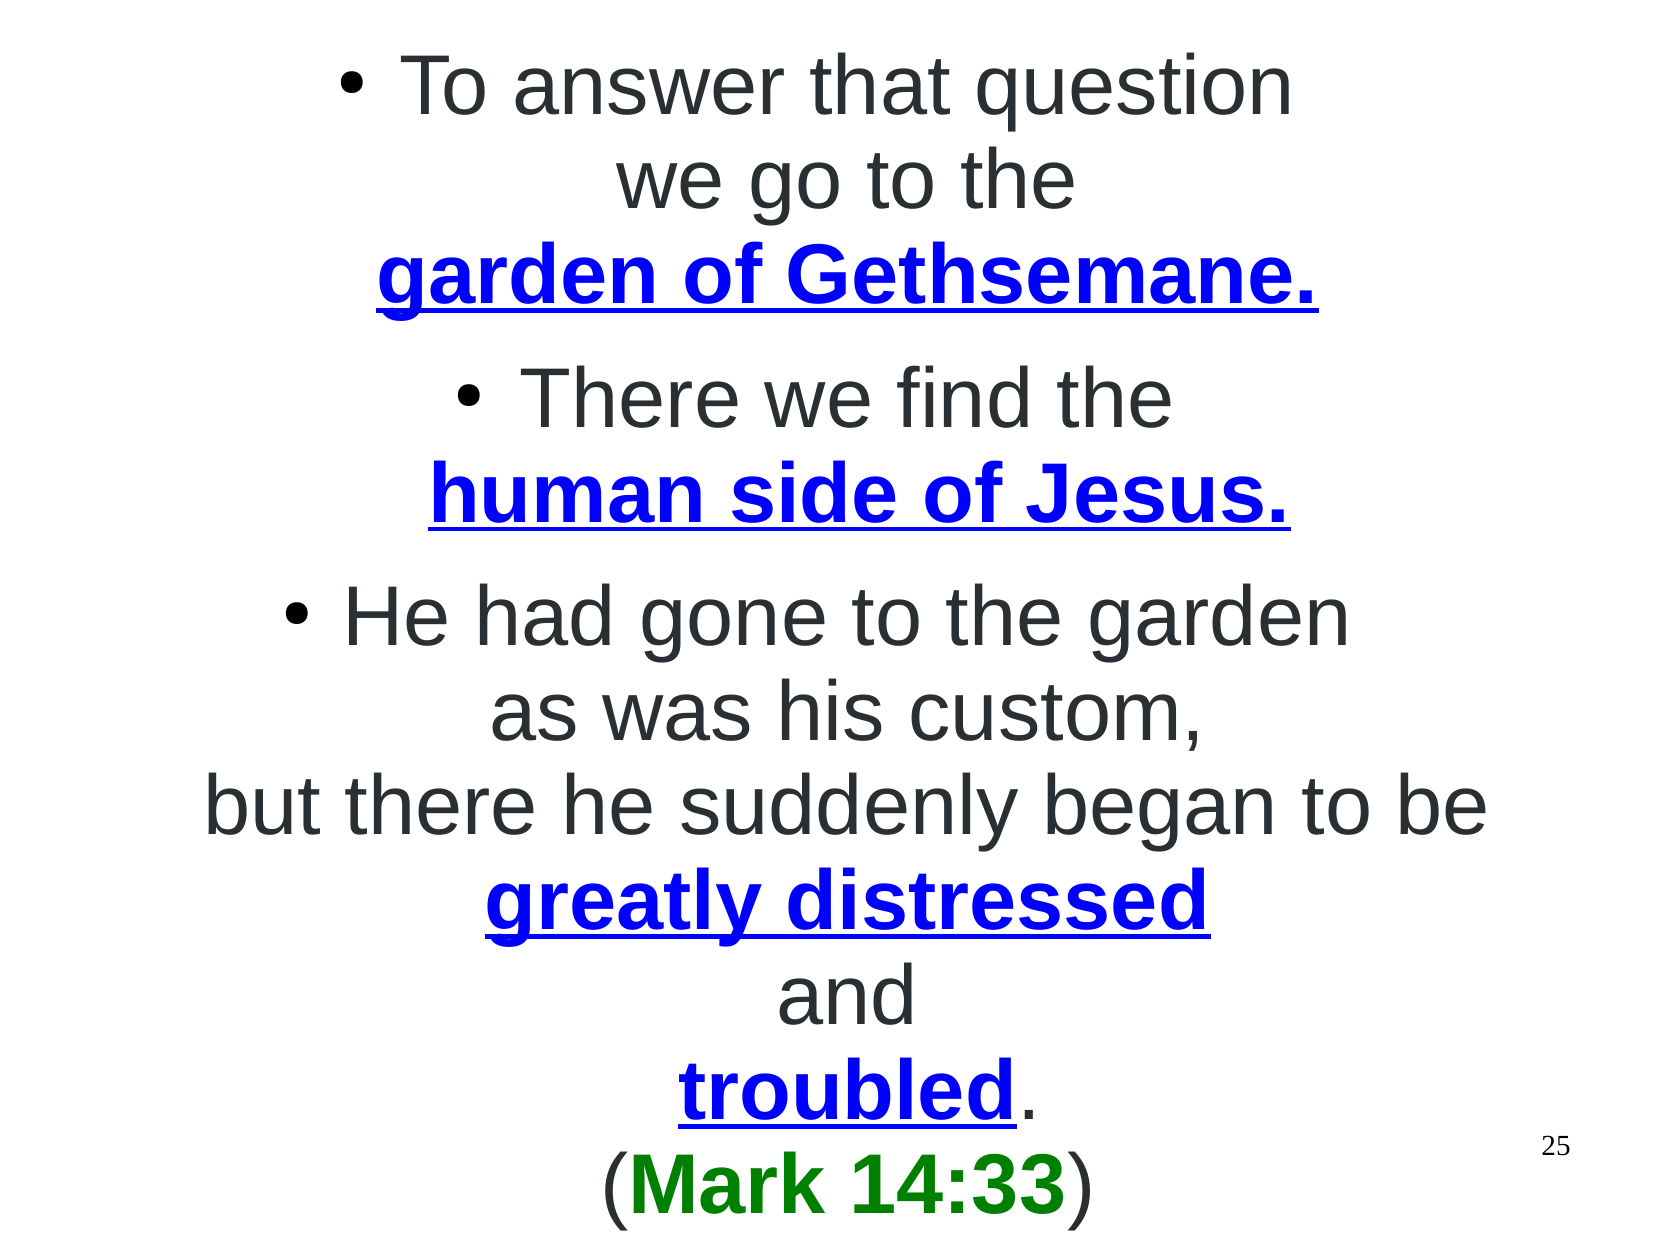

# To answer that question we go to the garden of Gethsemane.
There we find the
human side of Jesus.
He had gone to the garden
as was his custom,
but there he suddenly began to be
greatly distressed
and
troubled.
(Mark 14:33)
25